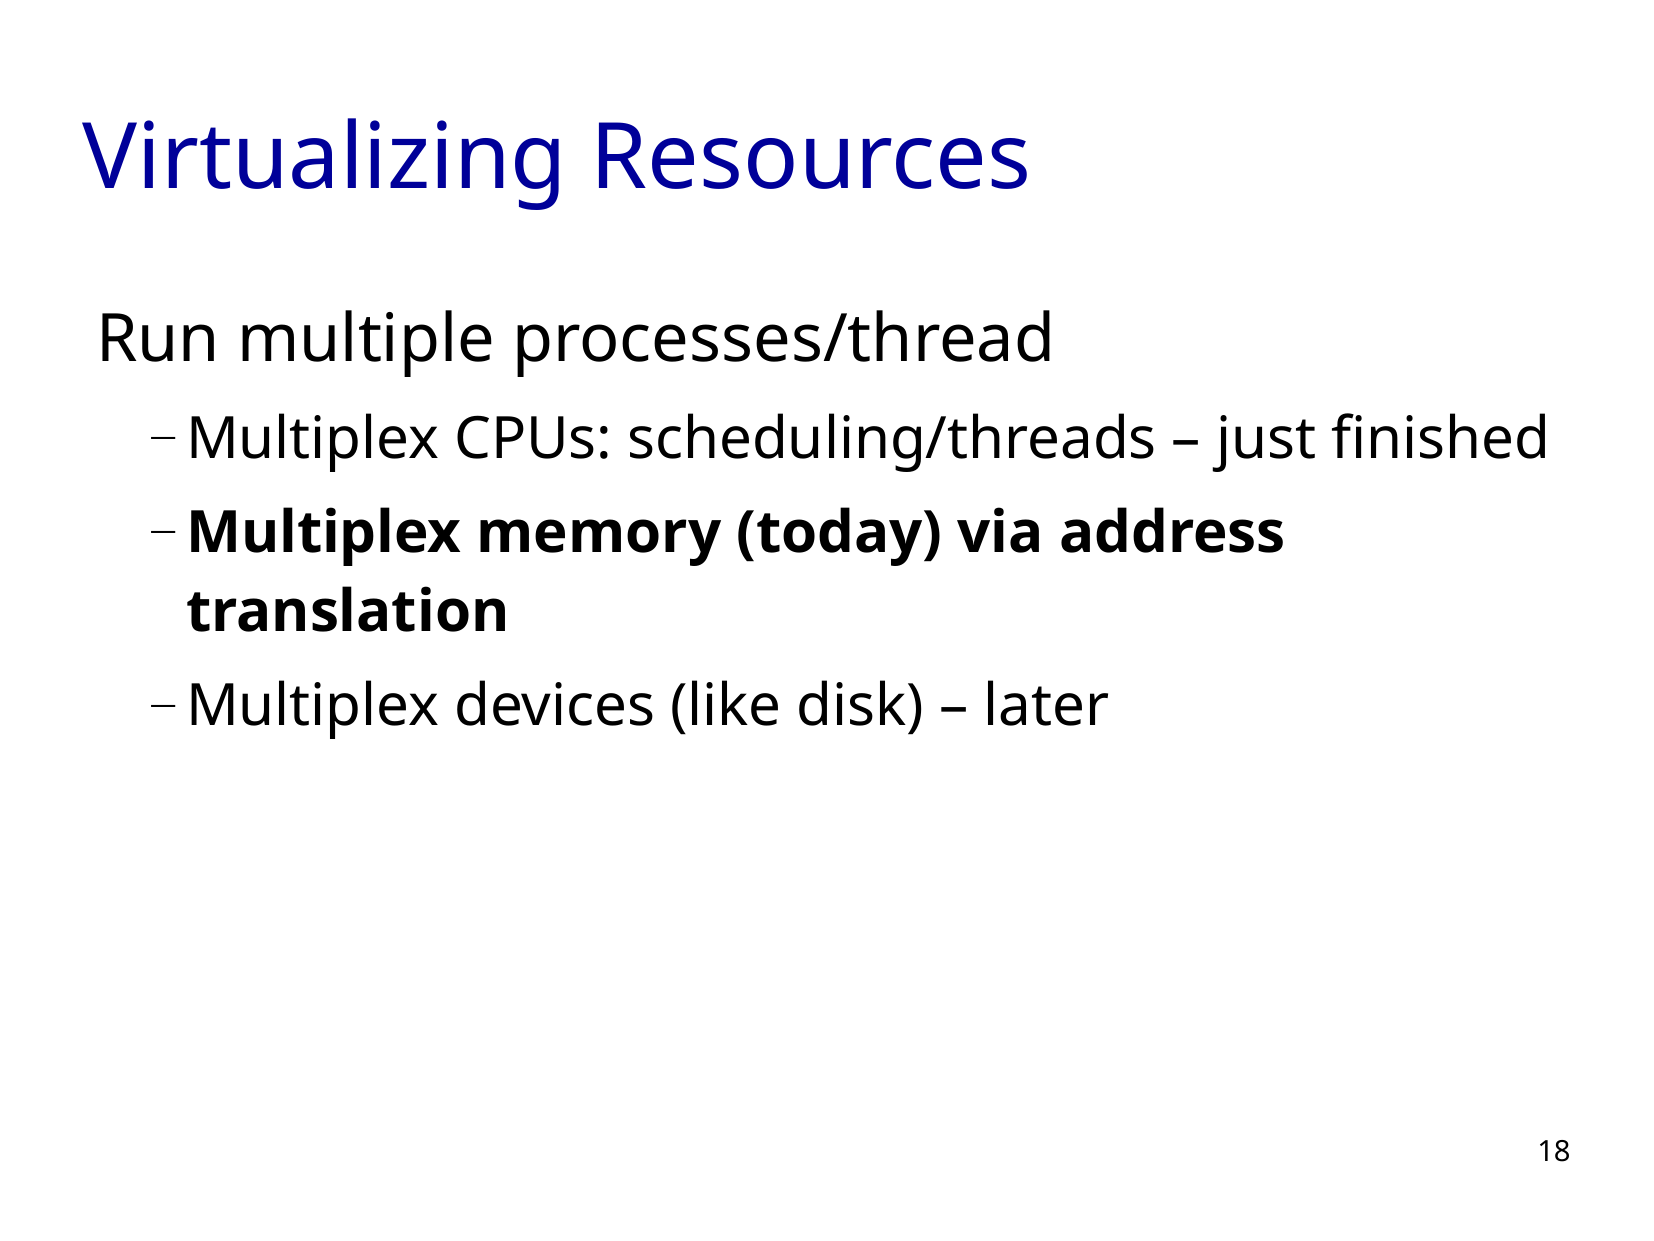

# Virtualizing Resources
Run multiple processes/thread
Multiplex CPUs: scheduling/threads – just finished
Multiplex memory (today) via address translation
Multiplex devices (like disk) – later
18